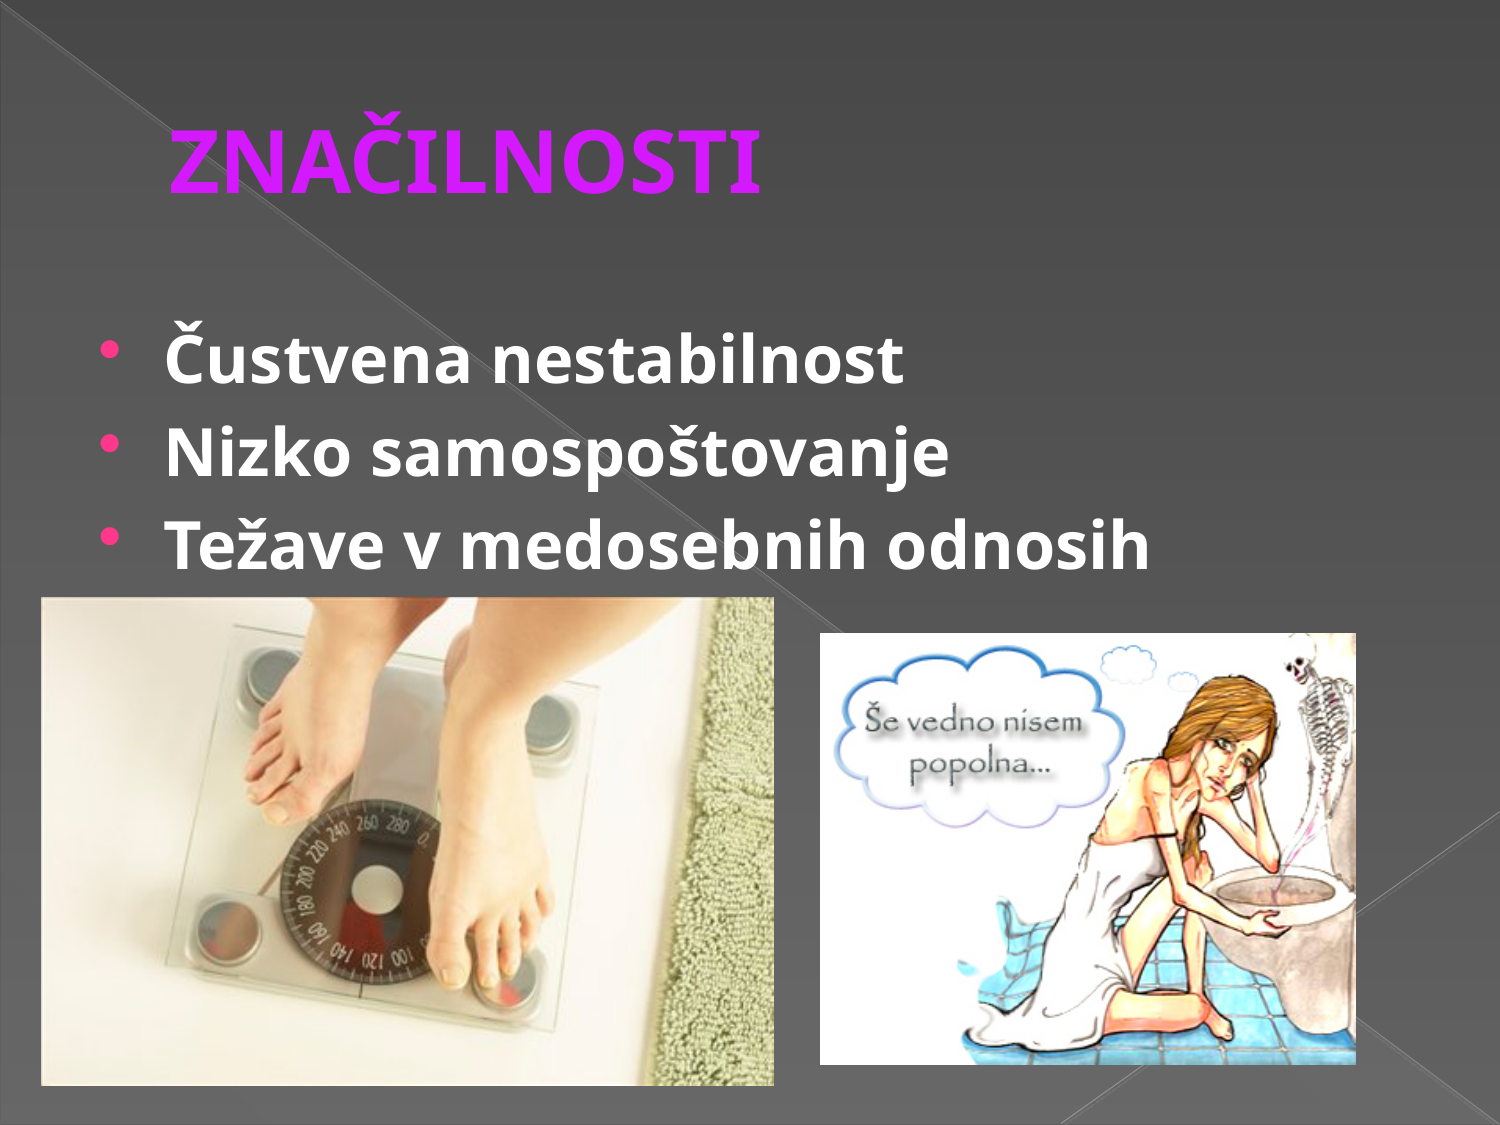

# ZNAČILNOSTI
Čustvena nestabilnost
Nizko samospoštovanje
Težave v medosebnih odnosih